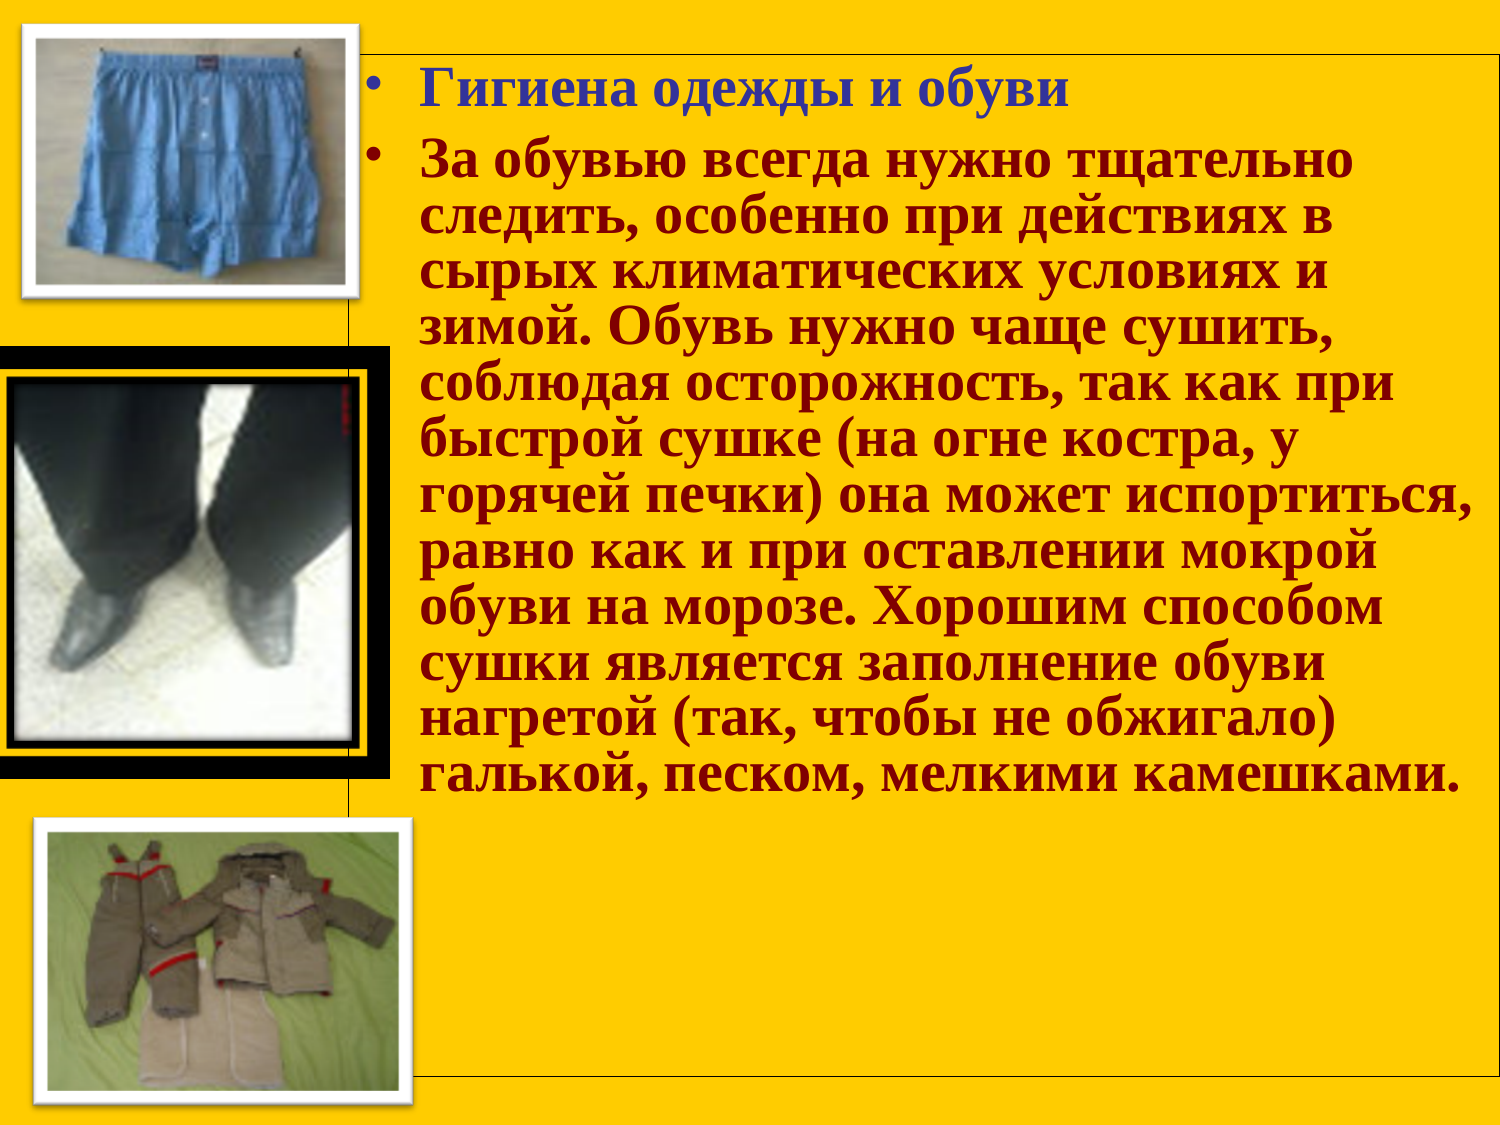

# Гигиена одежды и обуви
За обувью всегда нужно тщательно следить, особенно при действиях в сырых климатических условиях и зимой. Обувь нужно чаще сушить, соблюдая осторожность, так как при быстрой сушке (на огне костра, у горячей печки) она может испортиться, равно как и при оставлении мокрой обуви на морозе. Хорошим способом сушки является заполнение обуви нагретой (так, чтобы не обжигало) галькой, песком, мелкими камешками.